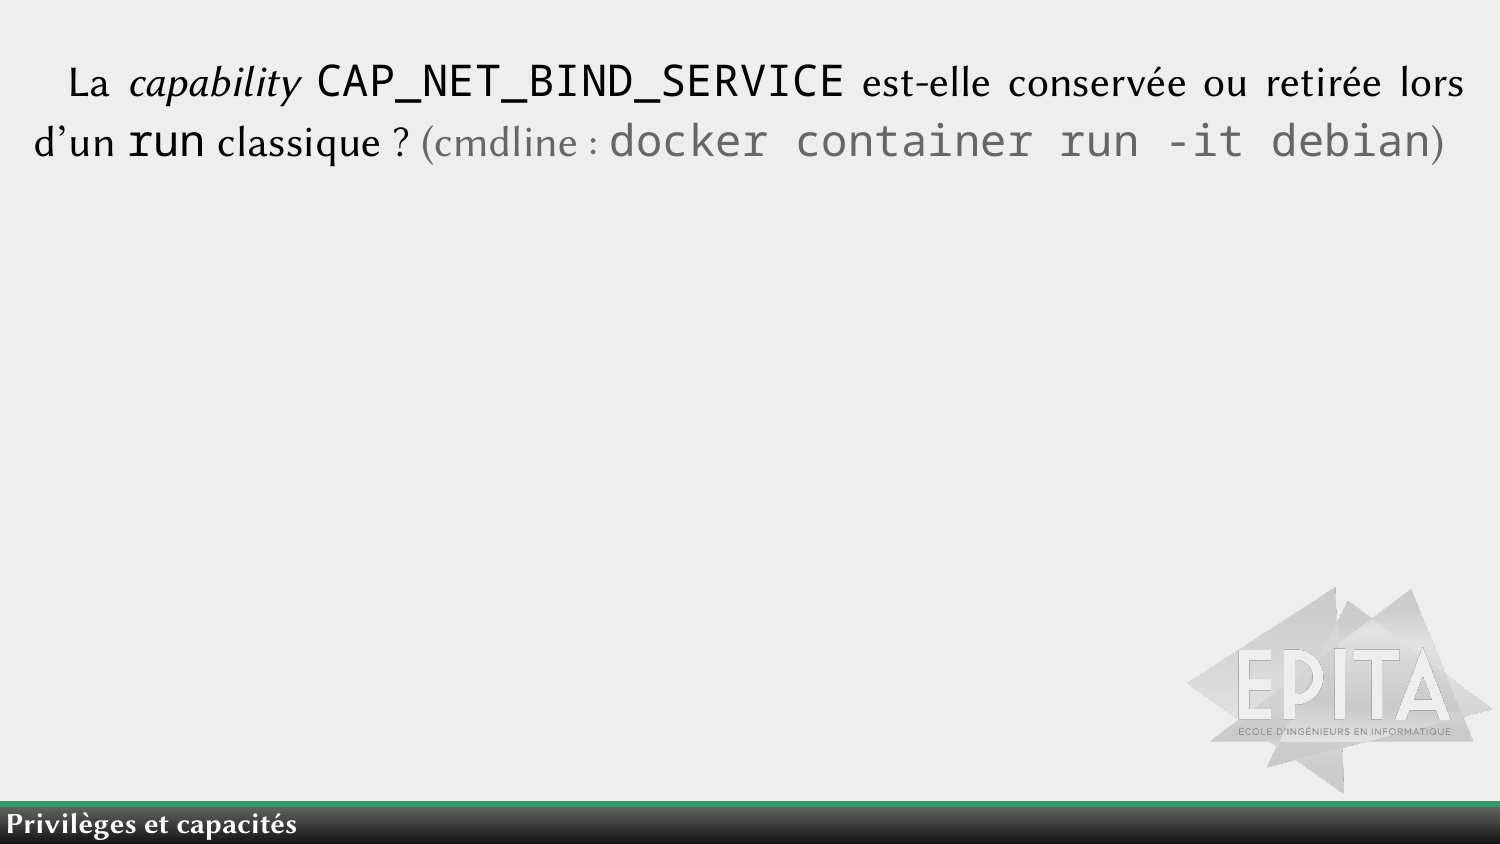

La capability CAP_NET_BIND_SERVICE est-elle conservée ou retirée lors d’un run classique ? (cmdline : docker container run -it debian)
# Privilèges et capacités